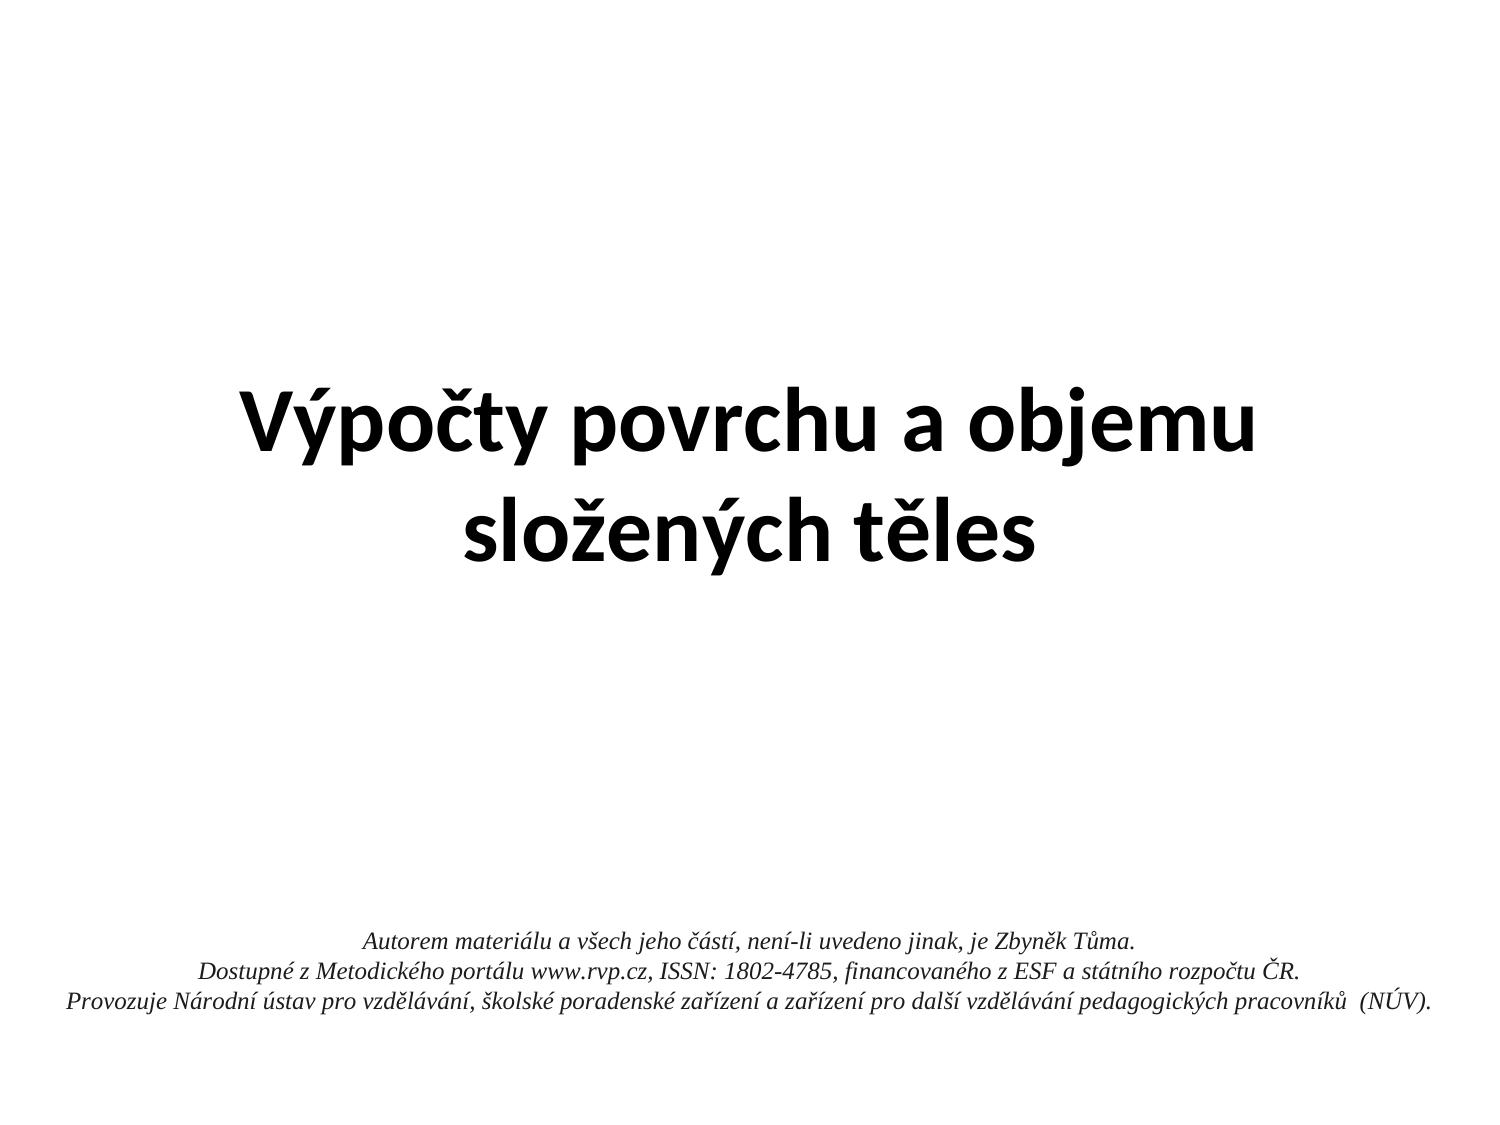

# Výpočty povrchu a objemu složených těles
Autorem materiálu a všech jeho částí, není-li uvedeno jinak, je Zbyněk Tůma.
Dostupné z Metodického portálu www.rvp.cz, ISSN: 1802-4785, financovaného z ESF a státního rozpočtu ČR.
Provozuje Národní ústav pro vzdělávání, školské poradenské zařízení a zařízení pro další vzdělávání pedagogických pracovníků (NÚV).